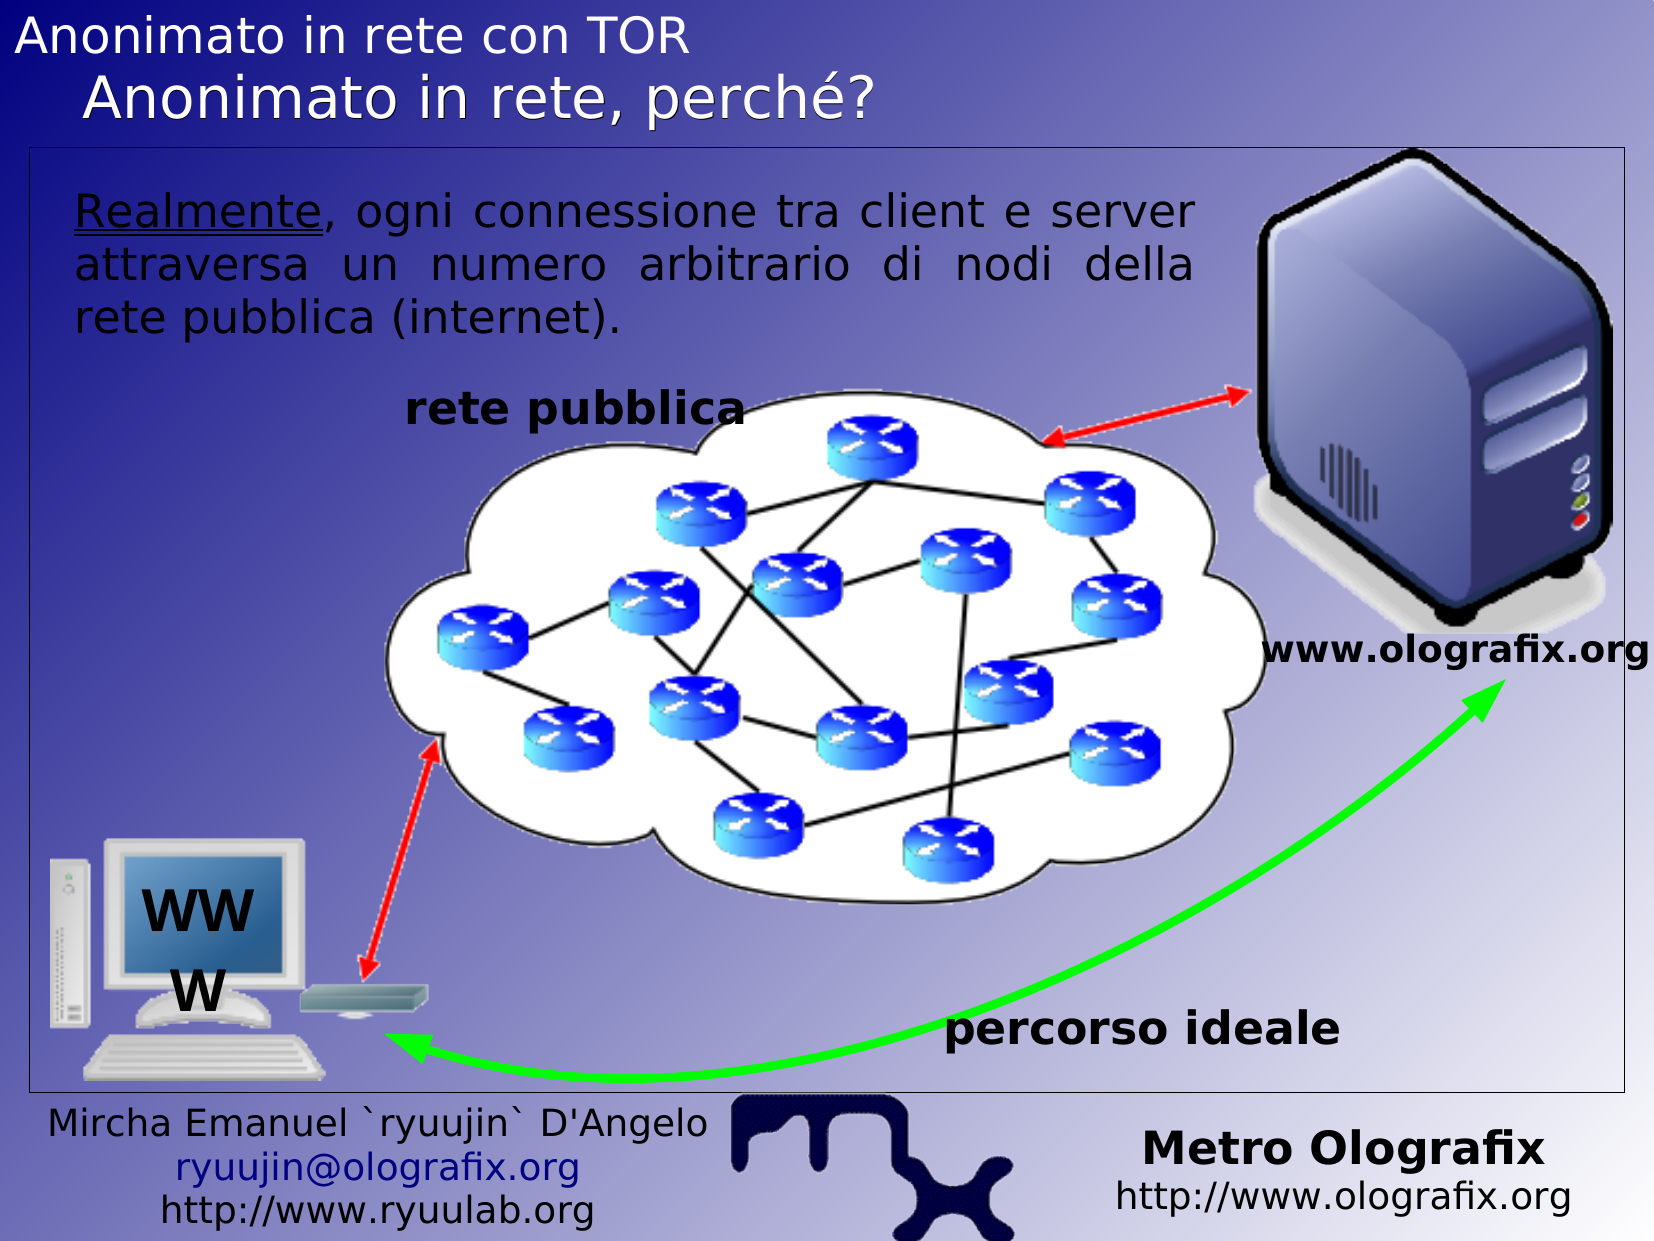

Anonimato in rete con TOR
# Anonimato in rete, perché?
Realmente, ogni connessione tra client e server attraversa un numero arbitrario di nodi della rete pubblica (internet).
rete pubblica
www.olografix.org
WWW
percorso ideale
Mircha Emanuel `ryuujin` D'Angelo
ryuujin@olografix.org
http://www.ryuulab.org
Metro Olografix
http://www.olografix.org